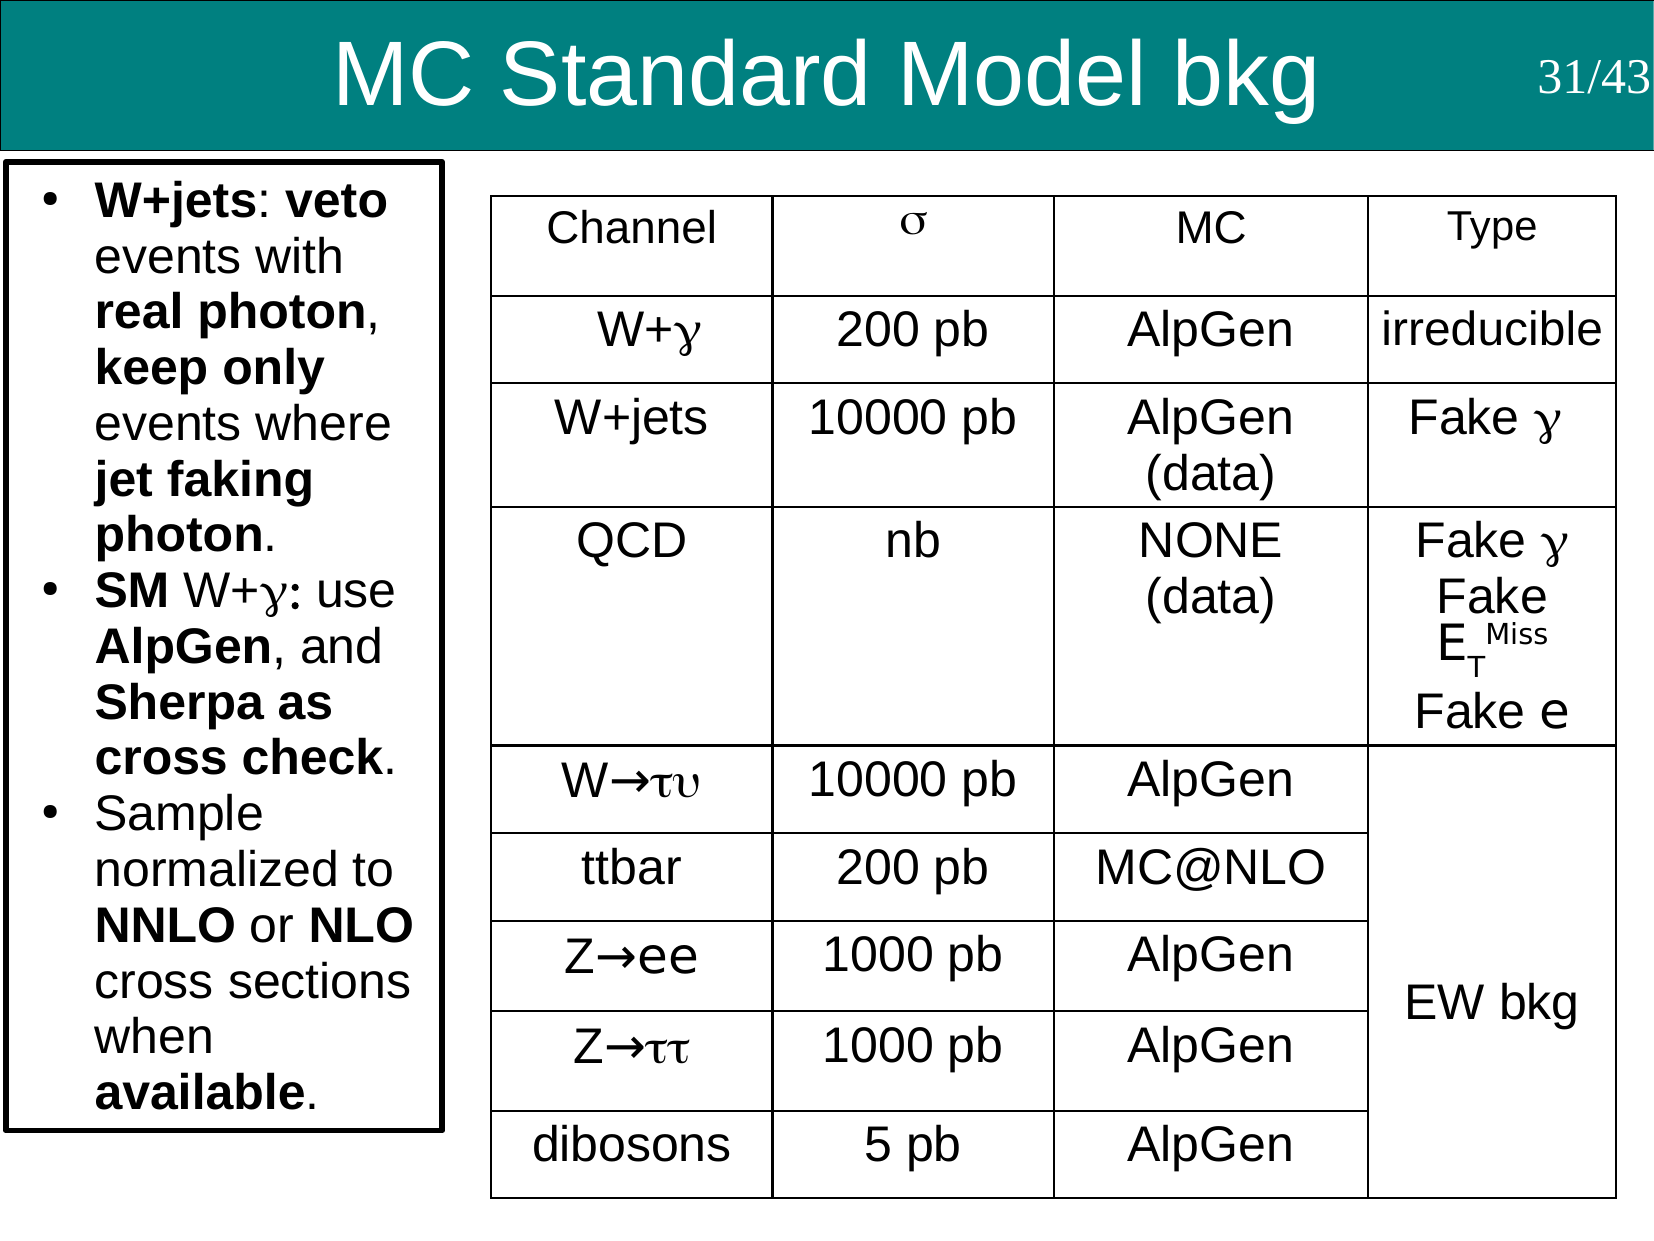

# MC Standard Model bkg
31
W+jets: veto events with real photon, keep only events where jet faking photon.
SM W+: use AlpGen, and Sherpa as cross check.
Sample normalized to NNLO or NLO cross sections when available.
| Channel | s | MC | Type |
| --- | --- | --- | --- |
| W+ | 200 pb | AlpGen | irreducible |
| W+jets | 10000 pb | AlpGen (data) | Fake  |
| QCD | nb | NONE (data) | Fake  Fake ETMiss Fake e |
| W→tu | 10000 pb | AlpGen | EW bkg |
| ttbar | 200 pb | MC@NLO | |
| Z→ee | 1000 pb | AlpGen | |
| Z→tt | 1000 pb | AlpGen | |
| dibosons | 5 pb | AlpGen | |